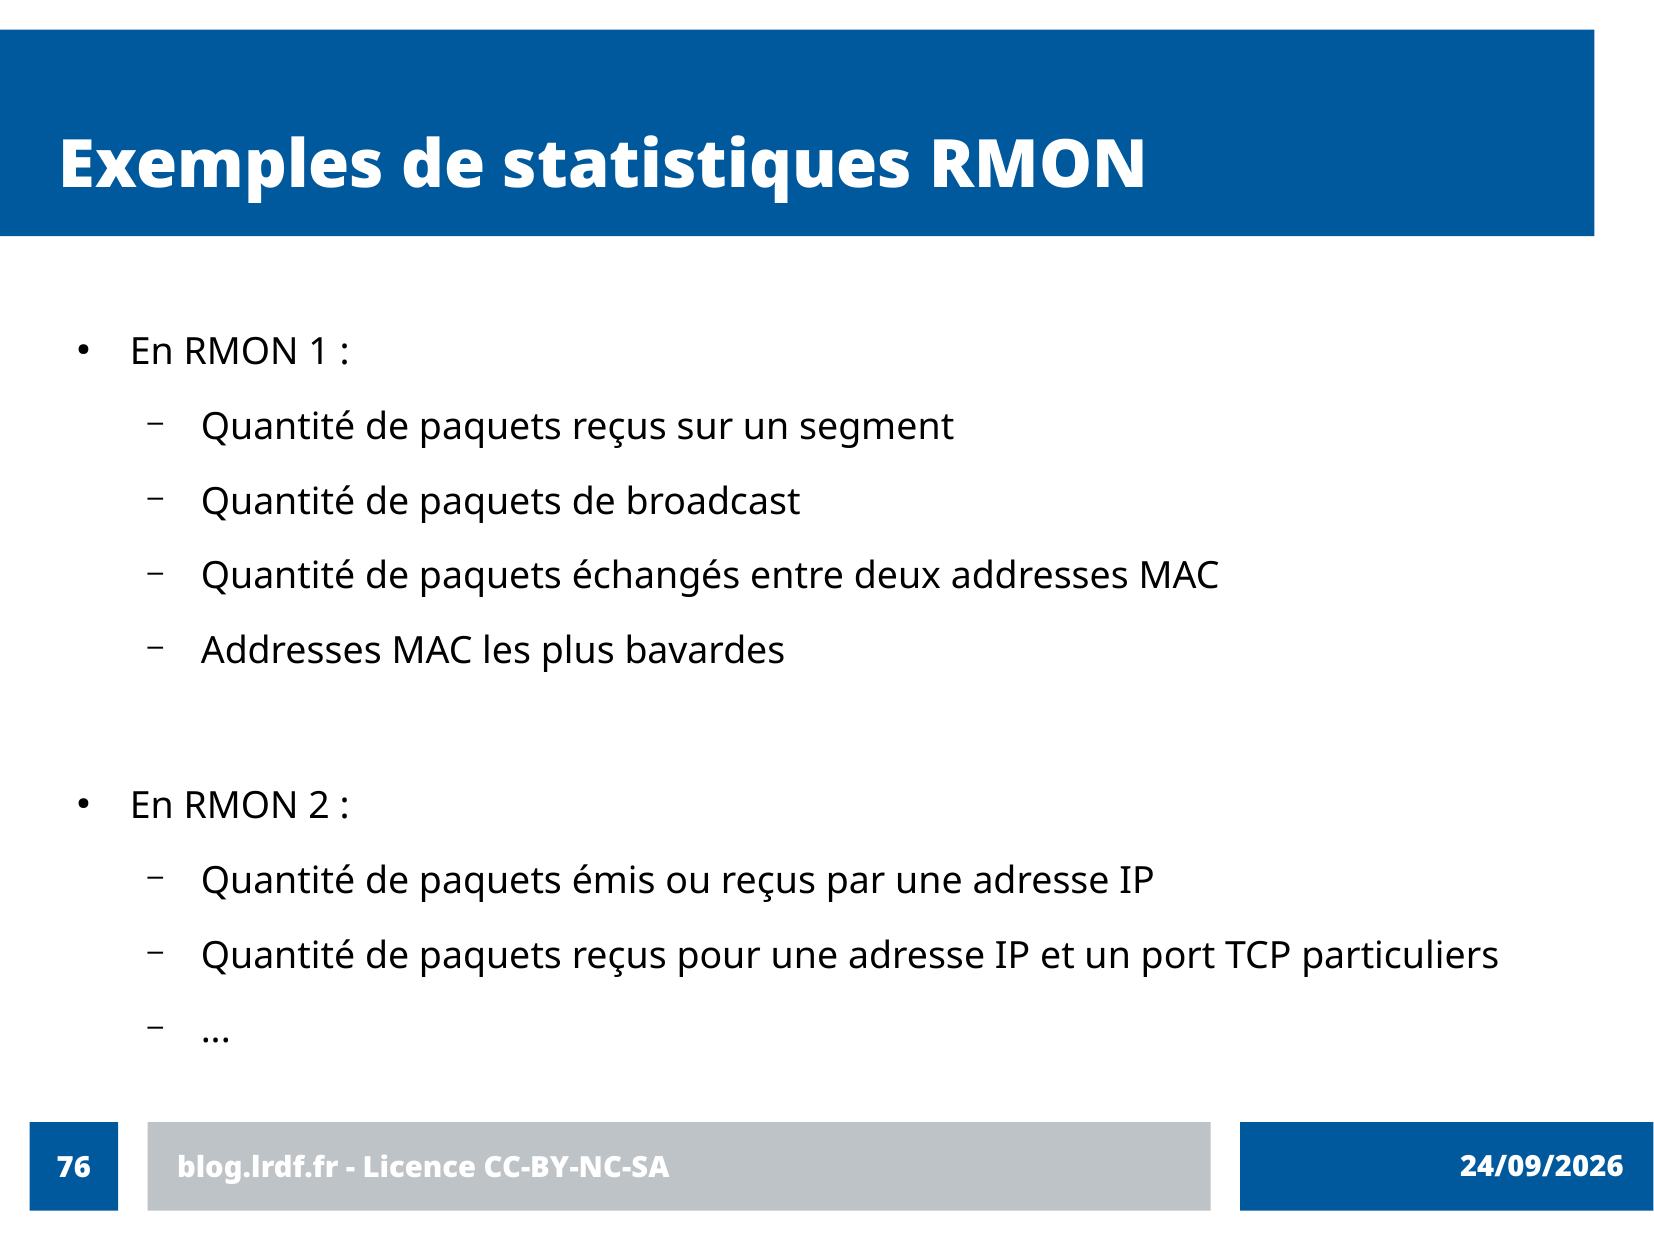

# Exemples de statistiques RMON
En RMON 1 :
Quantité de paquets reçus sur un segment
Quantité de paquets de broadcast
Quantité de paquets échangés entre deux addresses MAC
Addresses MAC les plus bavardes
En RMON 2 :
Quantité de paquets émis ou reçus par une adresse IP
Quantité de paquets reçus pour une adresse IP et un port TCP particuliers
...
76
blog.lrdf.fr - Licence CC-BY-NC-SA